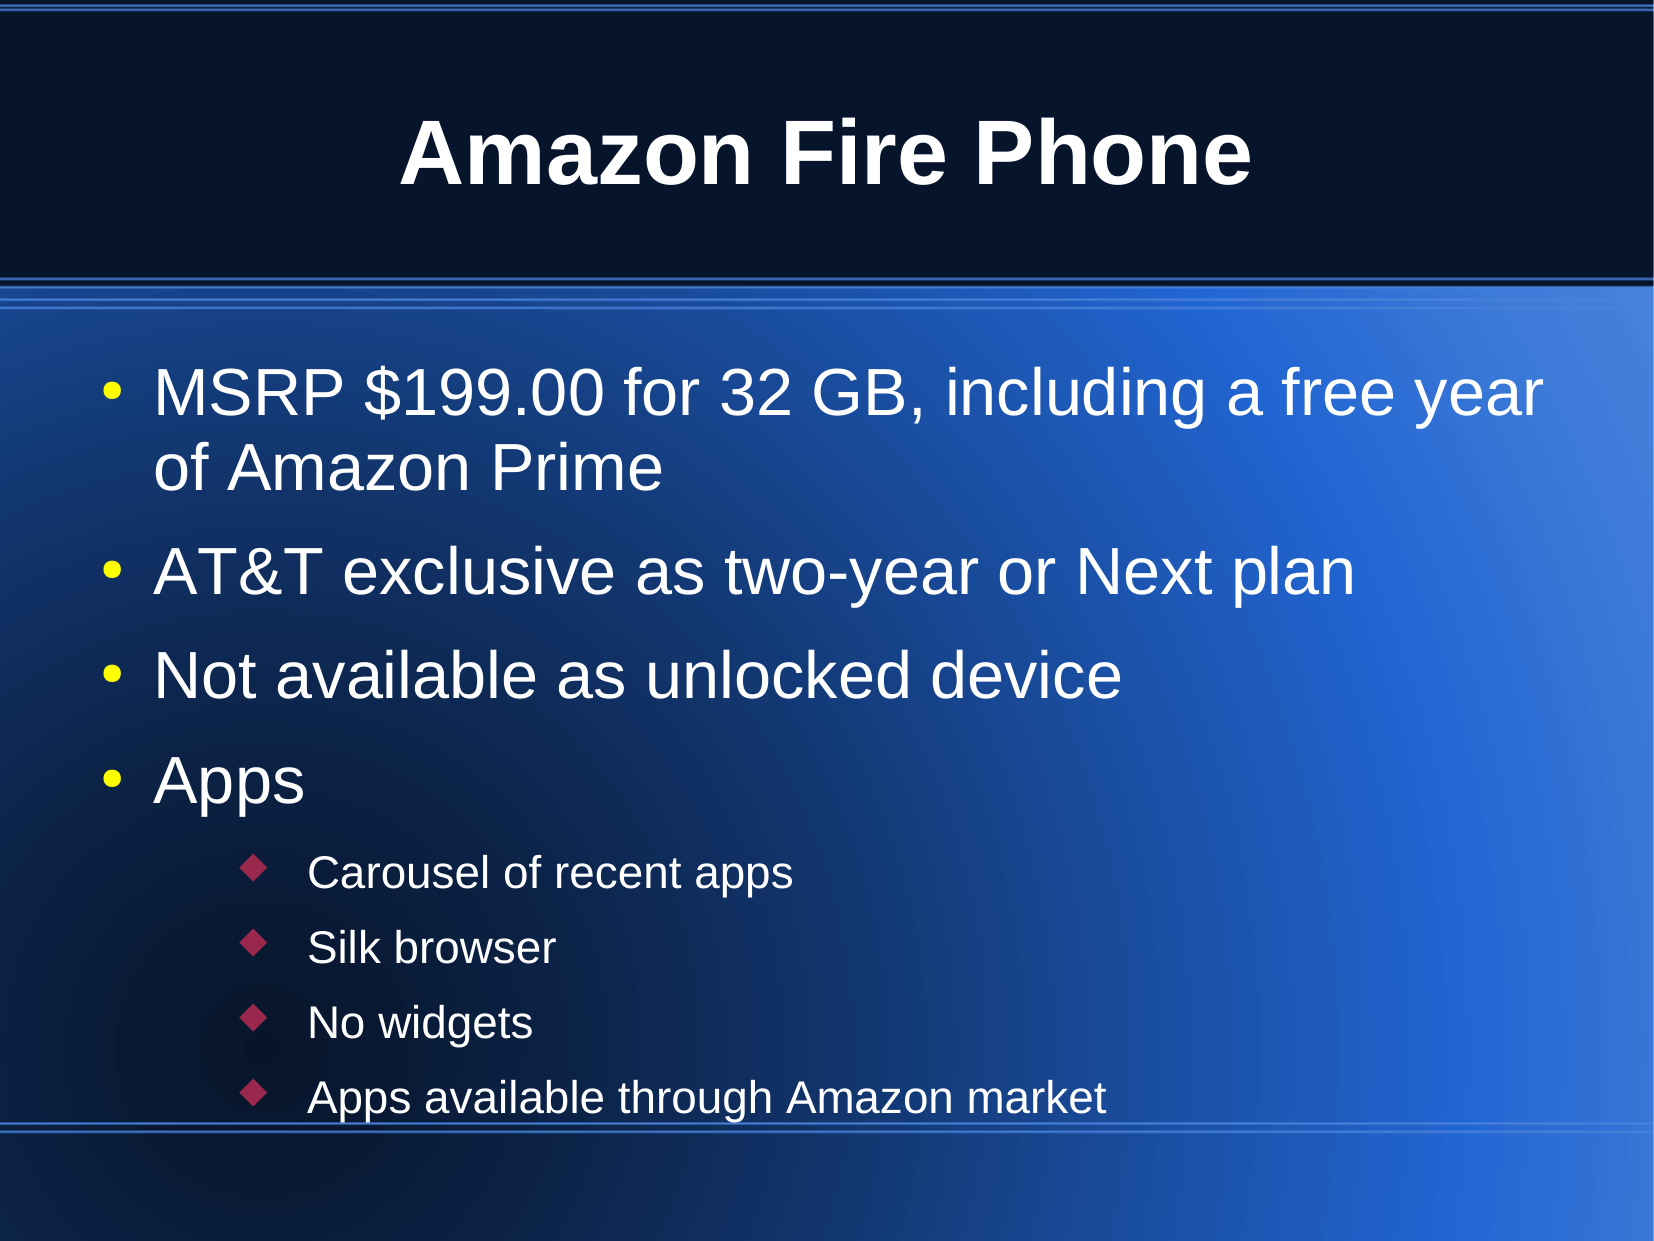

# Amazon Fire Phone
MSRP $199.00 for 32 GB, including a free year of Amazon Prime
AT&T exclusive as two-year or Next plan
Not available as unlocked device
Apps
Carousel of recent apps
Silk browser
No widgets
Apps available through Amazon market